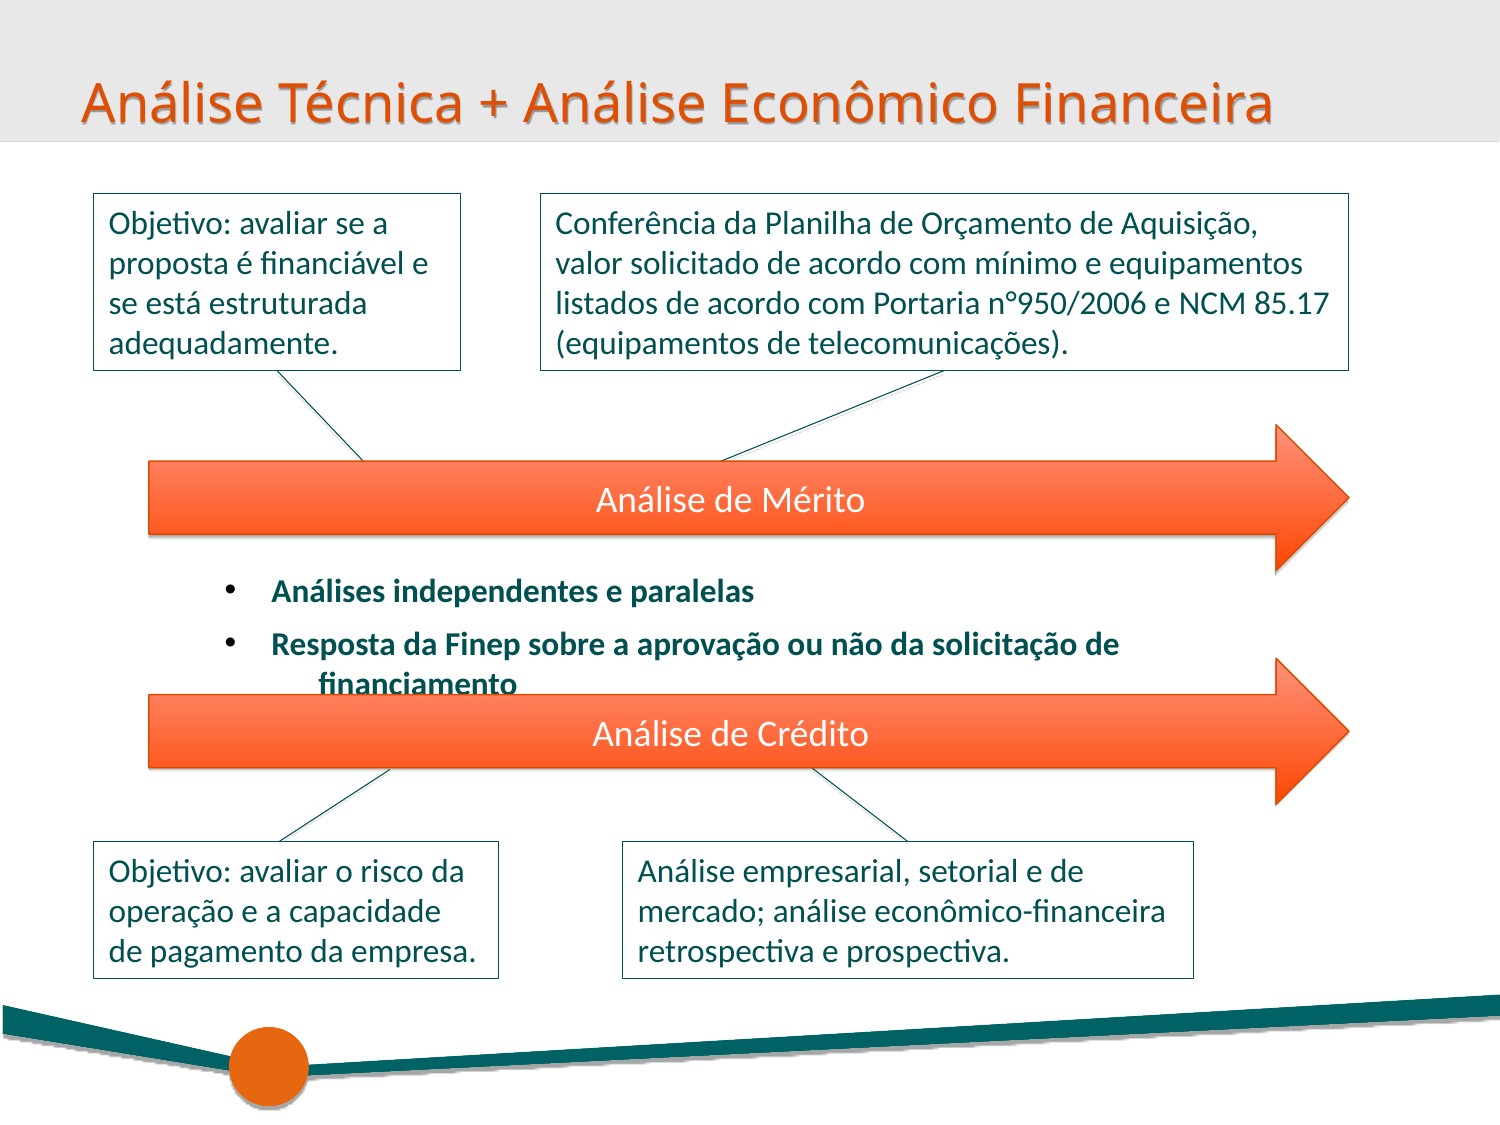

# Análise Técnica + Análise Econômico Financeira
Objetivo: avaliar se a proposta é financiável e se está estruturada adequadamente.
Conferência da Planilha de Orçamento de Aquisição, valor solicitado de acordo com mínimo e equipamentos listados de acordo com Portaria n°950/2006 e NCM 85.17 (equipamentos de telecomunicações).
Análise de Mérito
Análises independentes e paralelas
Resposta da Finep sobre a aprovação ou não da solicitação de financiamento
Análise de Crédito
Objetivo: avaliar o risco da operação e a capacidade de pagamento da empresa.
Análise empresarial, setorial e de mercado; análise econômico-financeira retrospectiva e prospectiva.